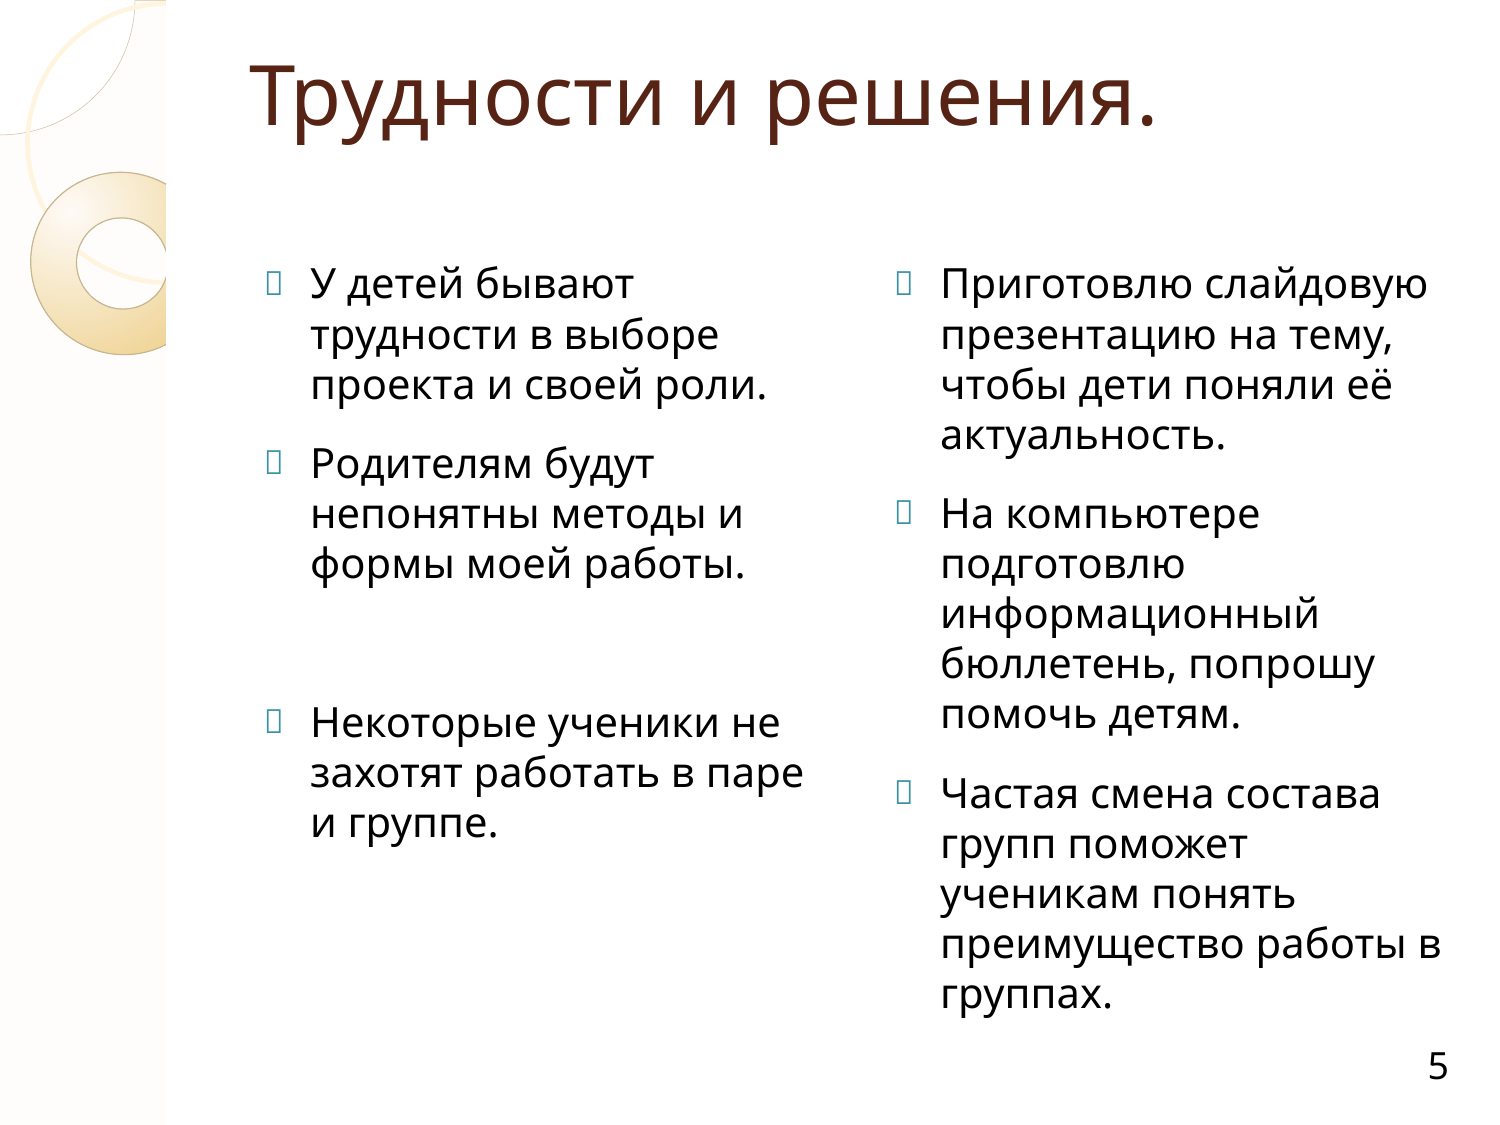

# Трудности и решения.
У детей бывают трудности в выборе проекта и своей роли.
Родителям будут непонятны методы и формы моей работы.
Некоторые ученики не захотят работать в паре и группе.
Приготовлю слайдовую презентацию на тему, чтобы дети поняли её актуальность.
На компьютере подготовлю информационный бюллетень, попрошу помочь детям.
Частая смена состава групп поможет ученикам понять преимущество работы в группах.